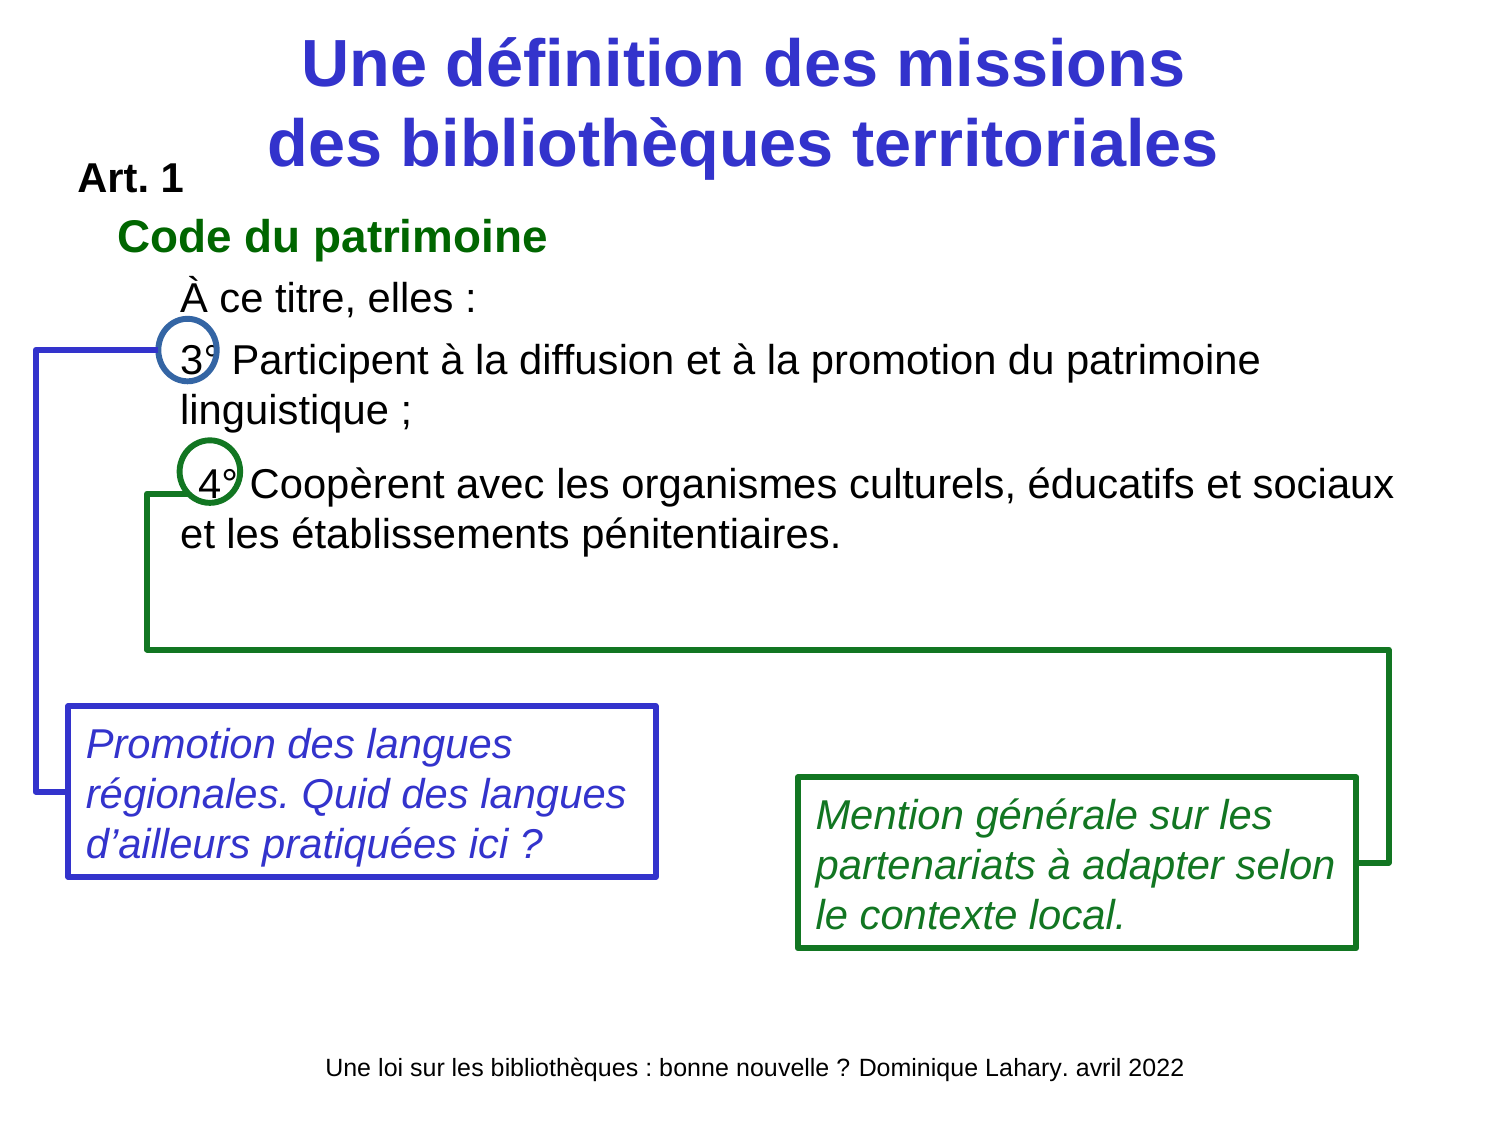

Une définition des missions
des bibliothèques territoriales
Art. 1
Code du patrimoine
	À ce titre, elles :
	3° Participent à la diffusion et à la promotion du patrimoine linguistique ;
 4° Coopèrent avec les organismes culturels, éducatifs et sociaux et les établissements pénitentiaires.
Promotion des langues régionales. Quid des langues d’ailleurs pratiquées ici ?
Mention générale sur les partenariats à adapter selon le contexte local.
Une loi sur les bibliothèques : bonne nouvelle ? Dominique Lahary. avril 2022